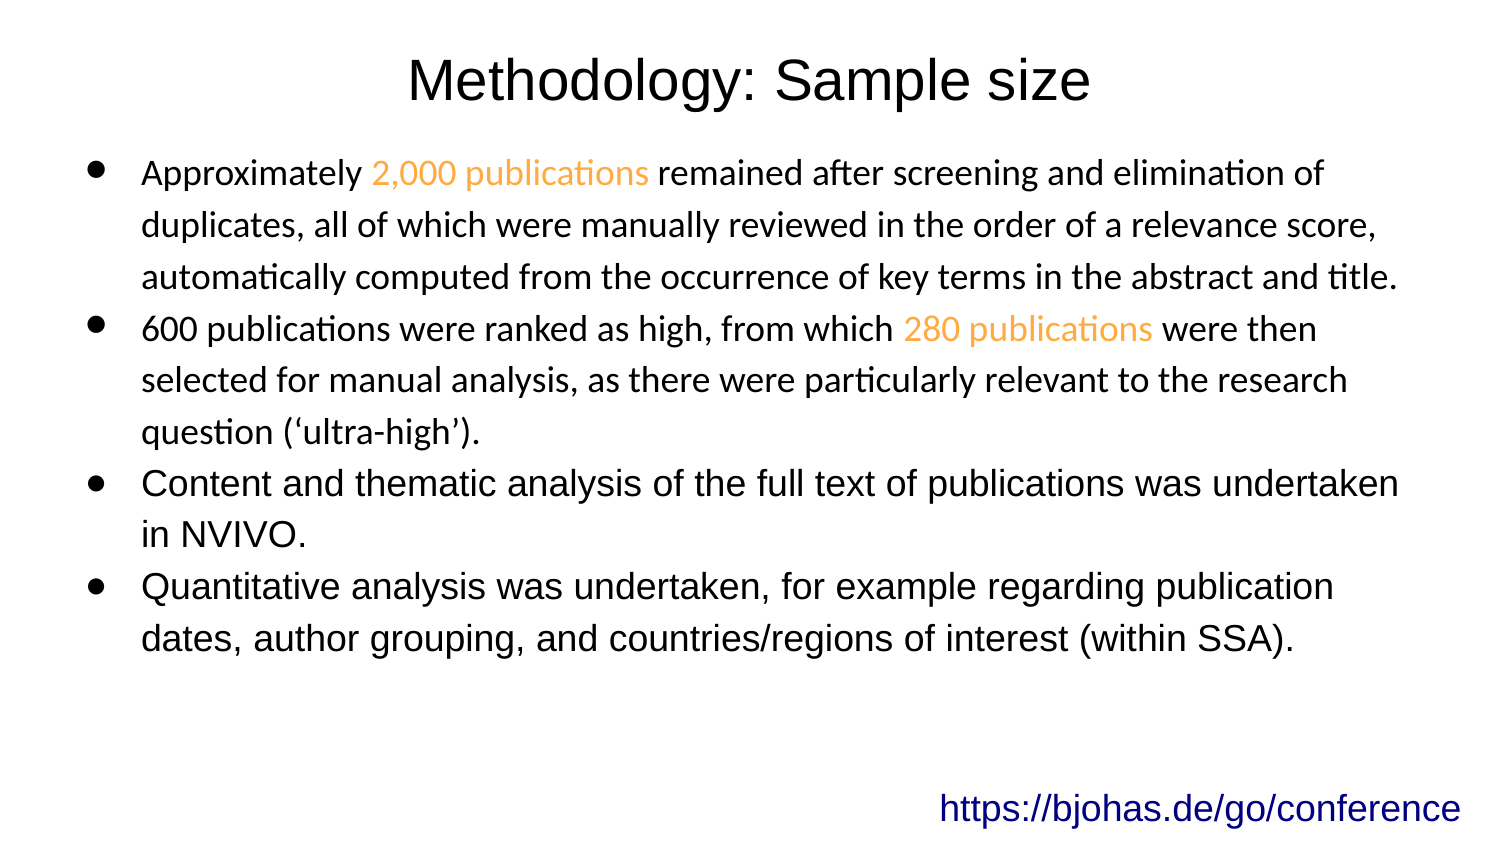

# Methodology: Sample size
Approximately 2,000 publications remained after screening and elimination of duplicates, all of which were manually reviewed in the order of a relevance score, automatically computed from the occurrence of key terms in the abstract and title.
600 publications were ranked as high, from which 280 publications were then selected for manual analysis, as there were particularly relevant to the research question (‘ultra-high’).
Content and thematic analysis of the full text of publications was undertaken in NVIVO.
Quantitative analysis was undertaken, for example regarding publication dates, author grouping, and countries/regions of interest (within SSA).